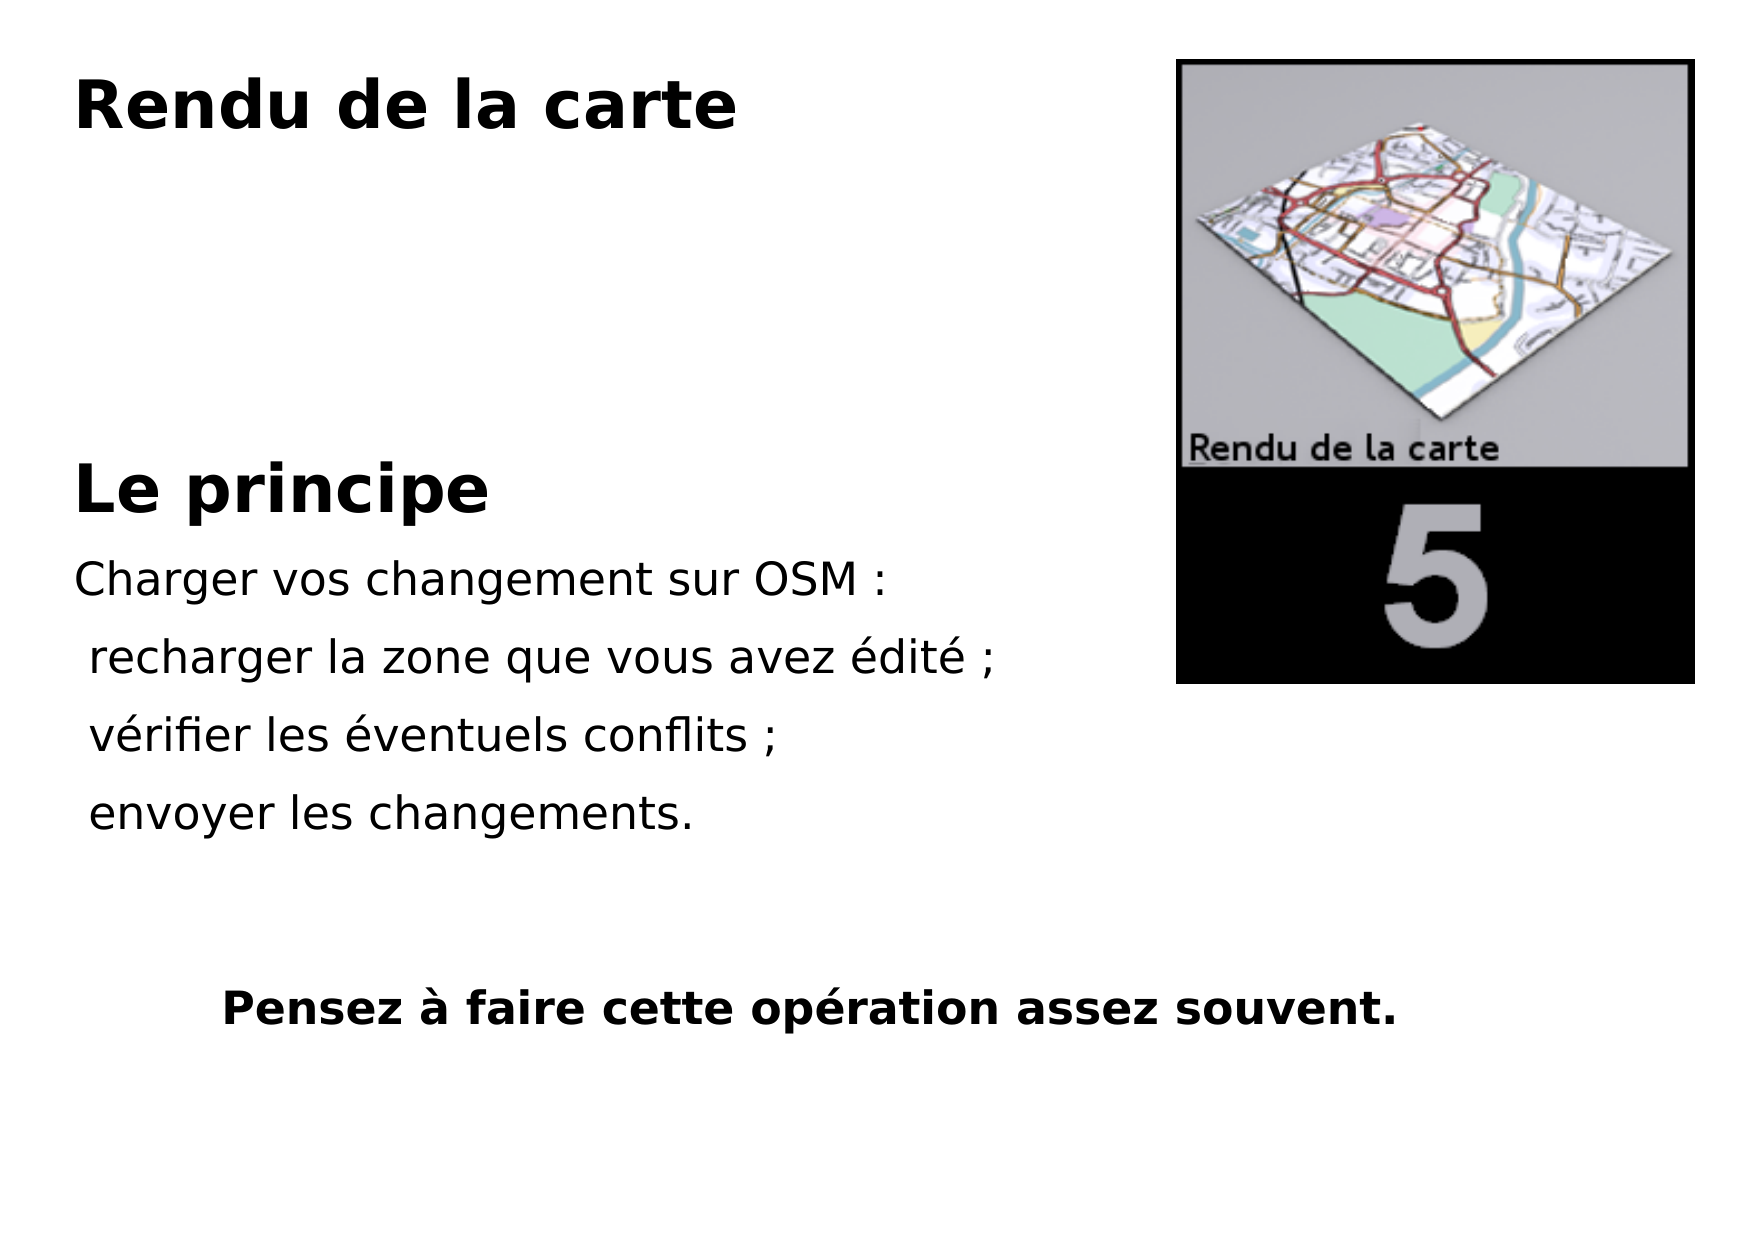

Rendu de la carte
Le principe
Charger vos changement sur OSM :
 recharger la zone que vous avez édité ;
 vérifier les éventuels conflits ;
 envoyer les changements.
Pensez à faire cette opération assez souvent.